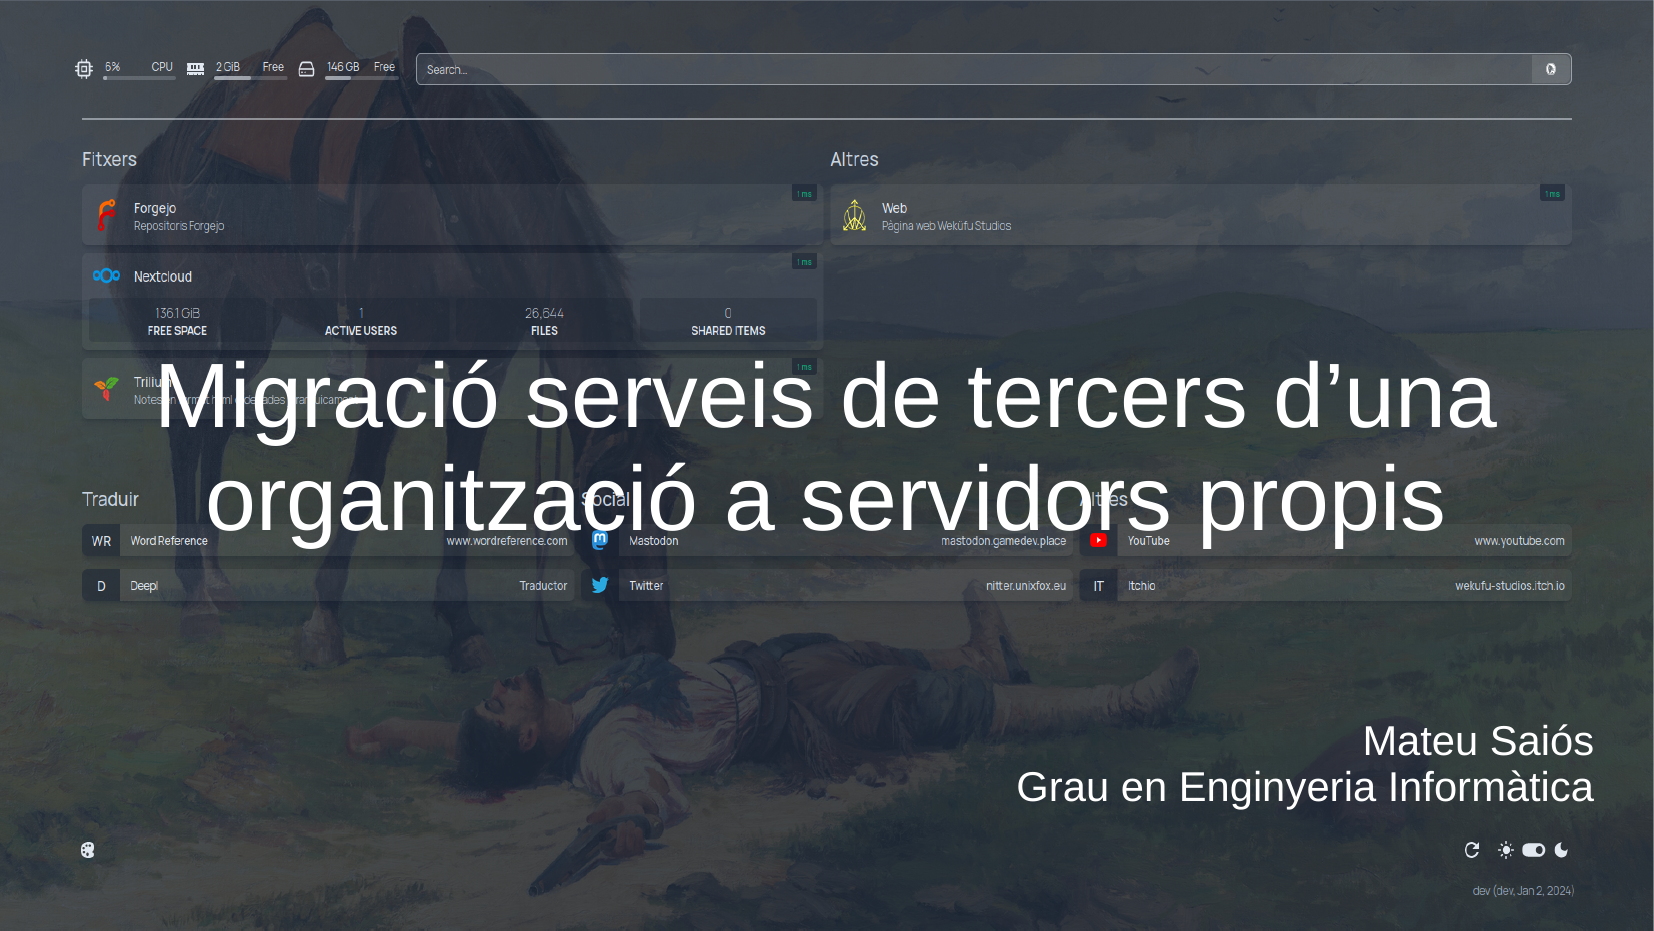

# Migració serveis de tercers d’una organització a servidors propis
Mateu Saiós
Grau en Enginyeria Informàtica